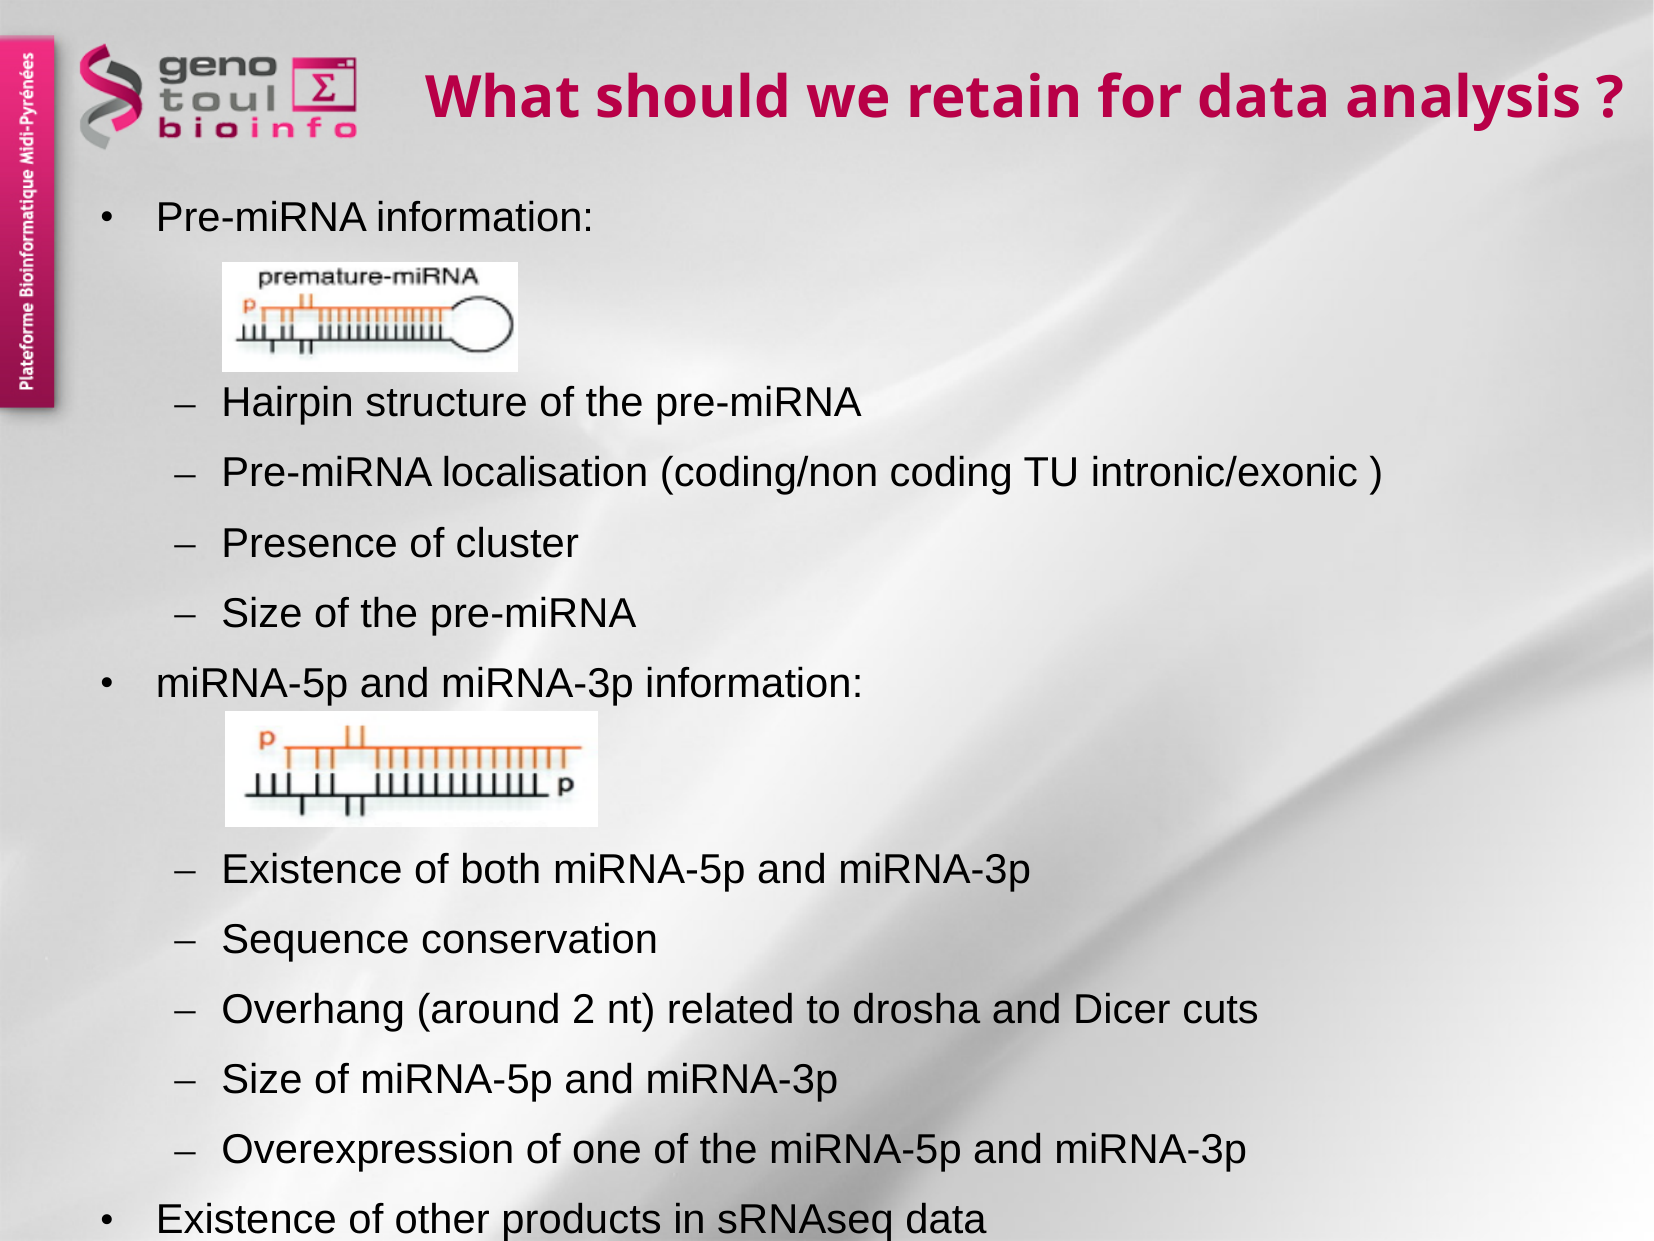

What should we retain for data analysis ?
# Pre-miRNA information:
Hairpin structure of the pre-miRNA
Pre-miRNA localisation (coding/non coding TU intronic/exonic )
Presence of cluster
Size of the pre-miRNA
miRNA-5p and miRNA-3p information:
Existence of both miRNA-5p and miRNA-3p
Sequence conservation
Overhang (around 2 nt) related to drosha and Dicer cuts
Size of miRNA-5p and miRNA-3p
Overexpression of one of the miRNA-5p and miRNA-3p
Existence of other products in sRNAseq data